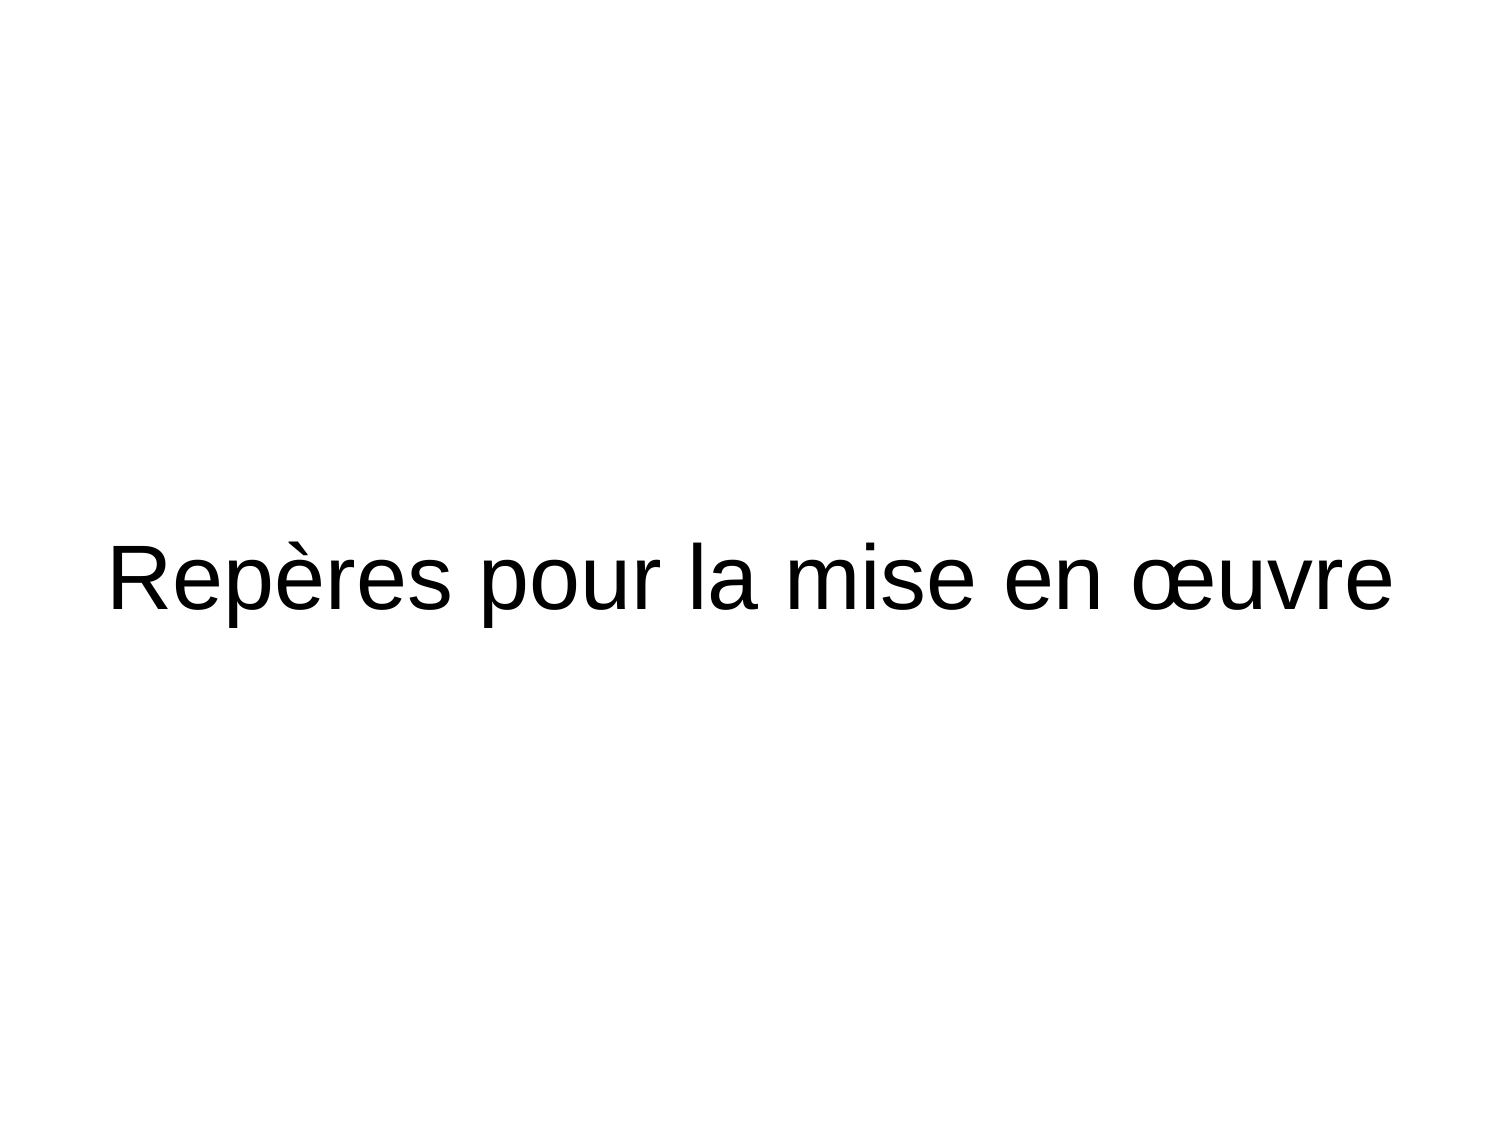

# Repères pour la mise en œuvre